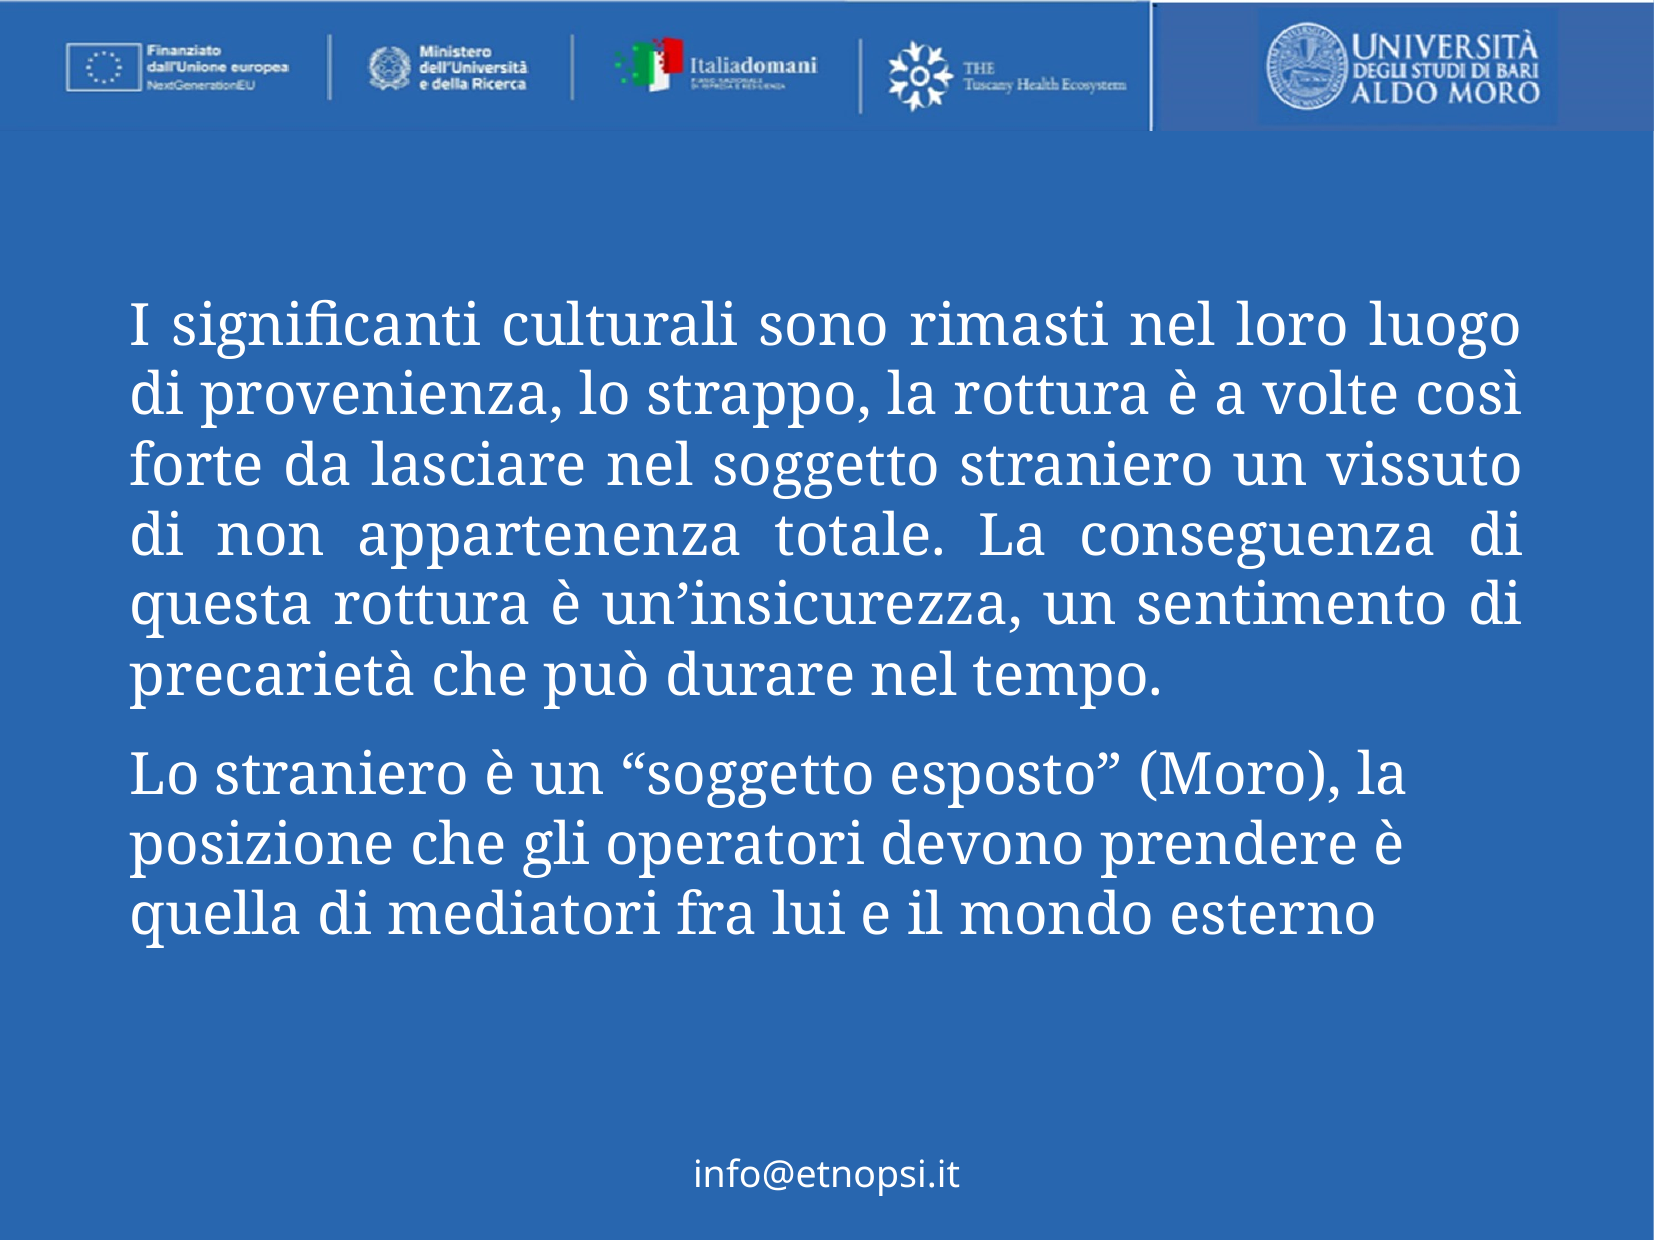

# I significanti culturali sono rimasti nel loro luogo di provenienza, lo strappo, la rottura è a volte così forte da lasciare nel soggetto straniero un vissuto di non appartenenza totale. La conseguenza di questa rottura è un’insicurezza, un sentimento di precarietà che può durare nel tempo.
Lo straniero è un “soggetto esposto” (Moro), la posizione che gli operatori devono prendere è quella di mediatori fra lui e il mondo esterno
								 								info@etnopsi.it